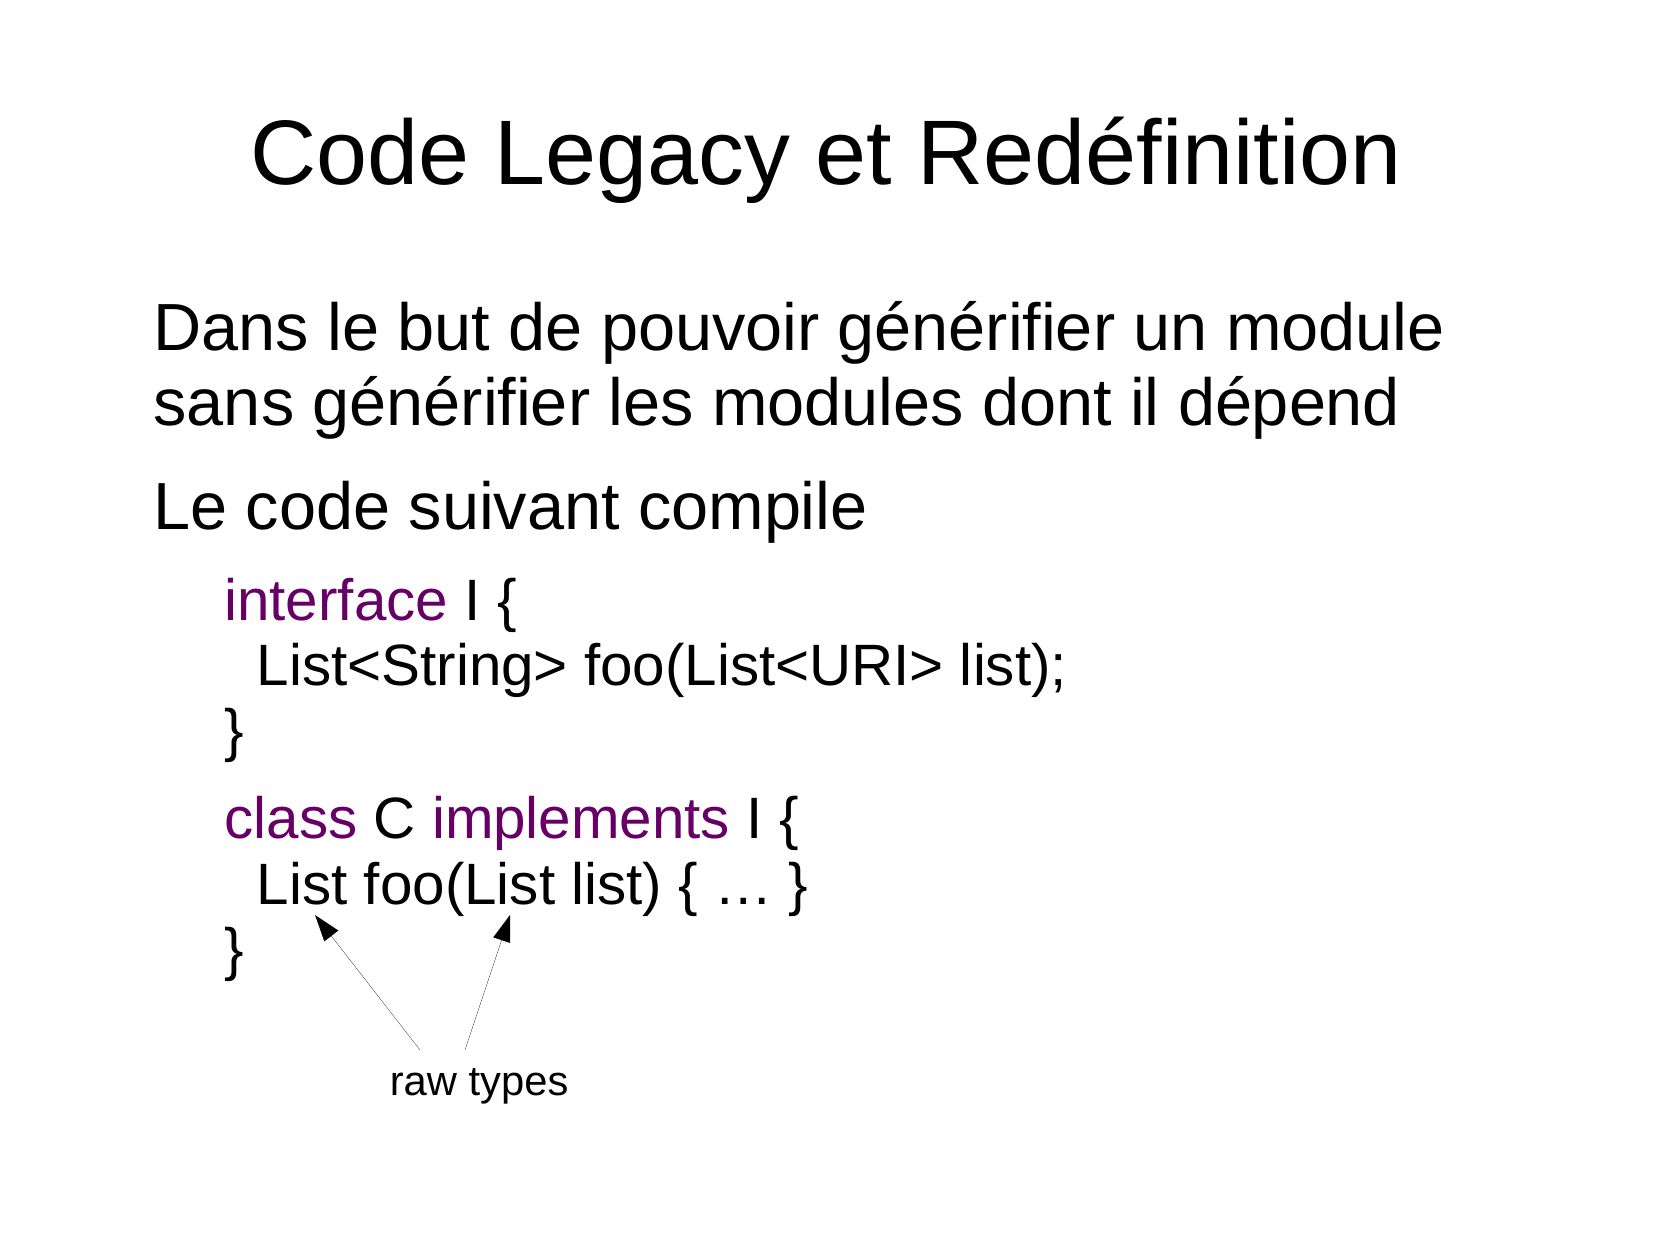

# Code Legacy et Redéfinition
Dans le but de pouvoir générifier un module sans générifier les modules dont il dépend
Le code suivant compile
interface I {
 List<String> foo(List<URI> list);
}
class C implements I {
 List foo(List list) { … }
}
raw types